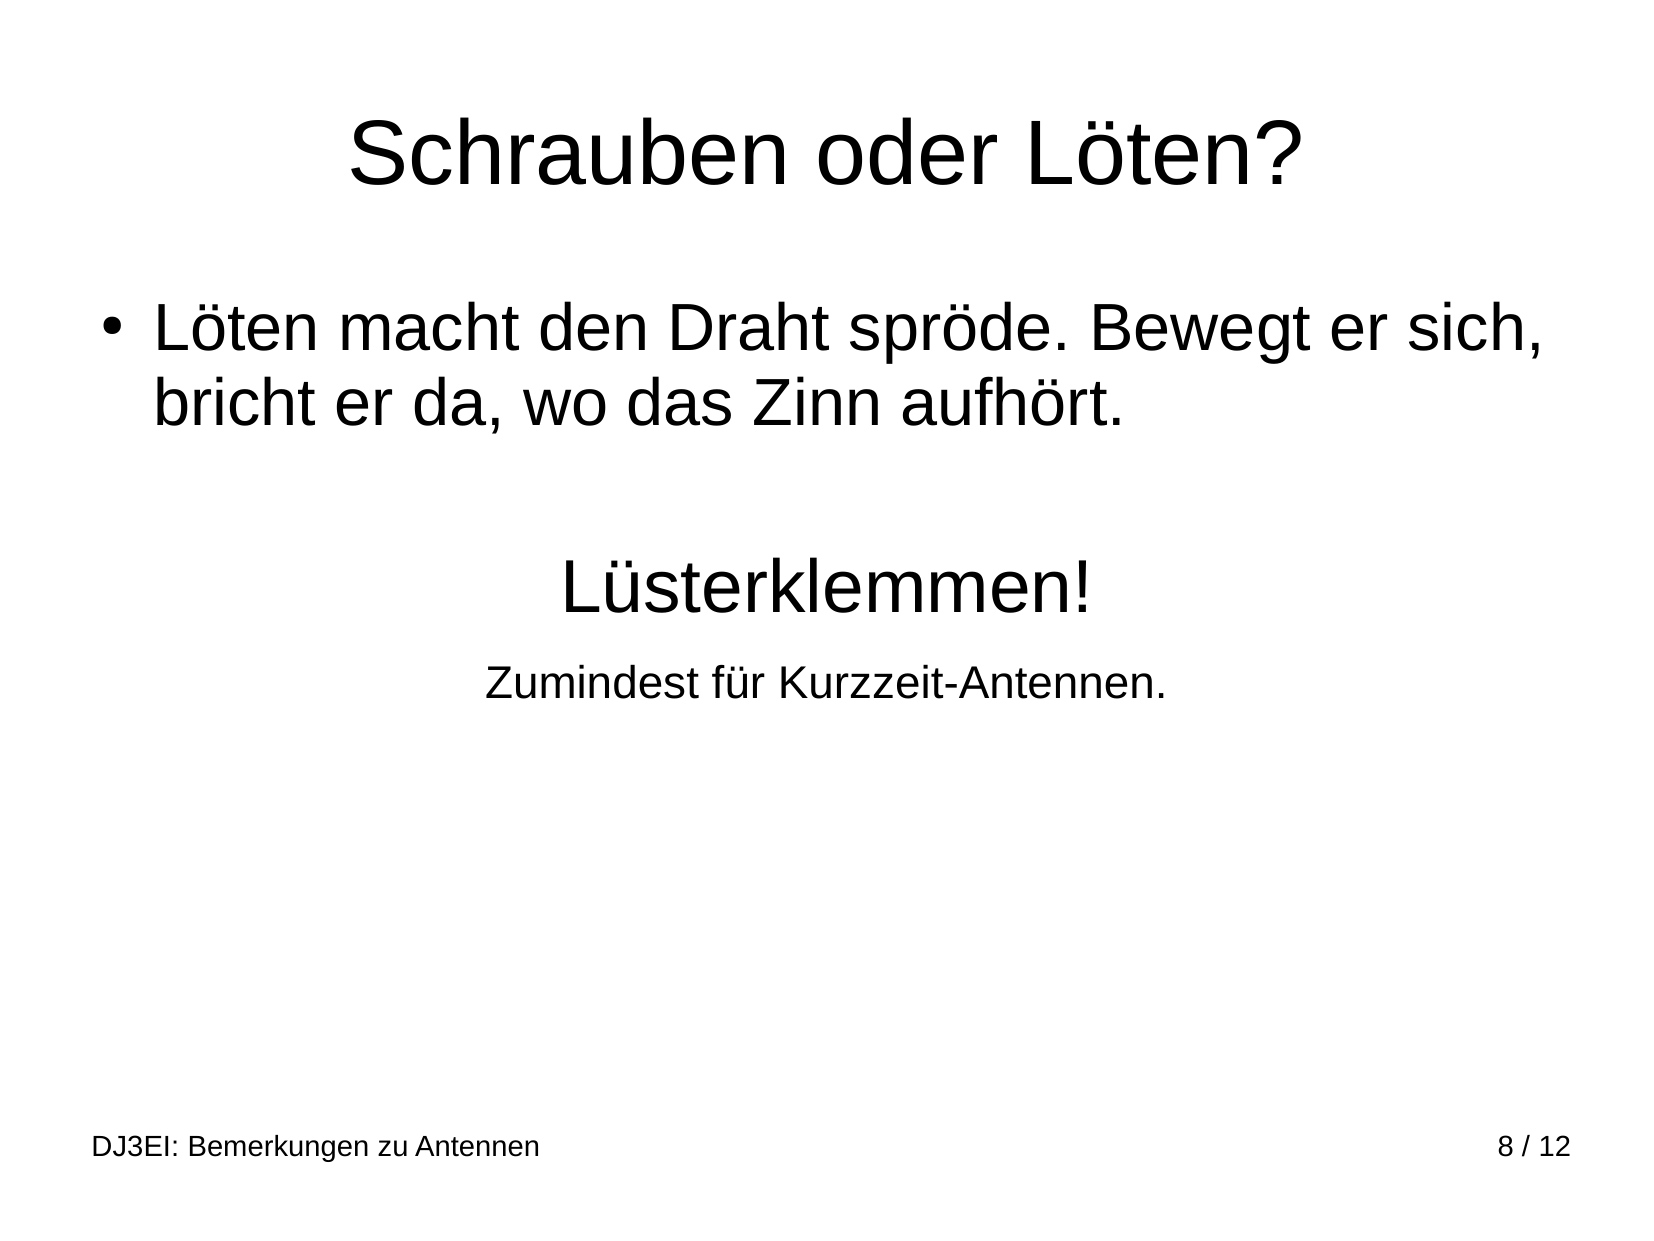

# Schrauben oder Löten?
Löten macht den Draht spröde. Bewegt er sich, bricht er da, wo das Zinn aufhört.
Lüsterklemmen!
Zumindest für Kurzzeit-Antennen.